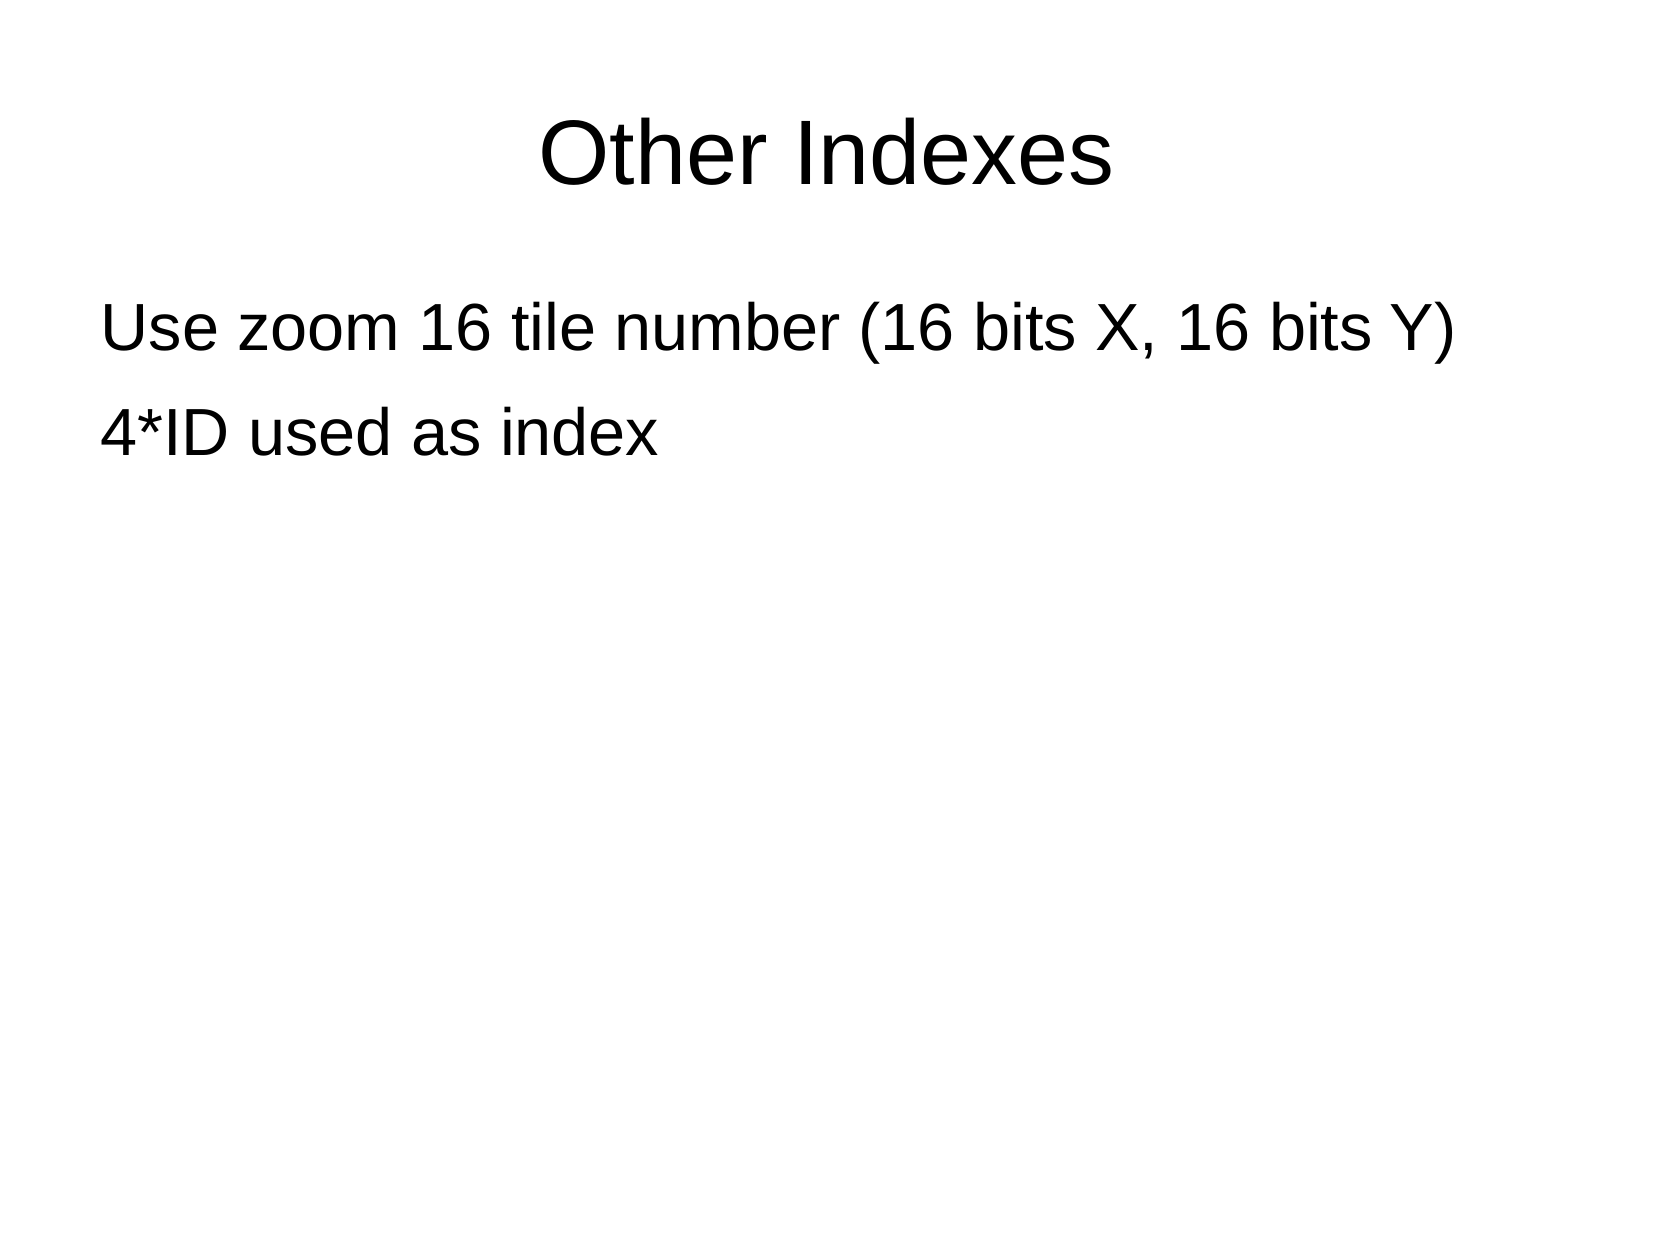

# Other Indexes
Use zoom 16 tile number (16 bits X, 16 bits Y)
4*ID used as index